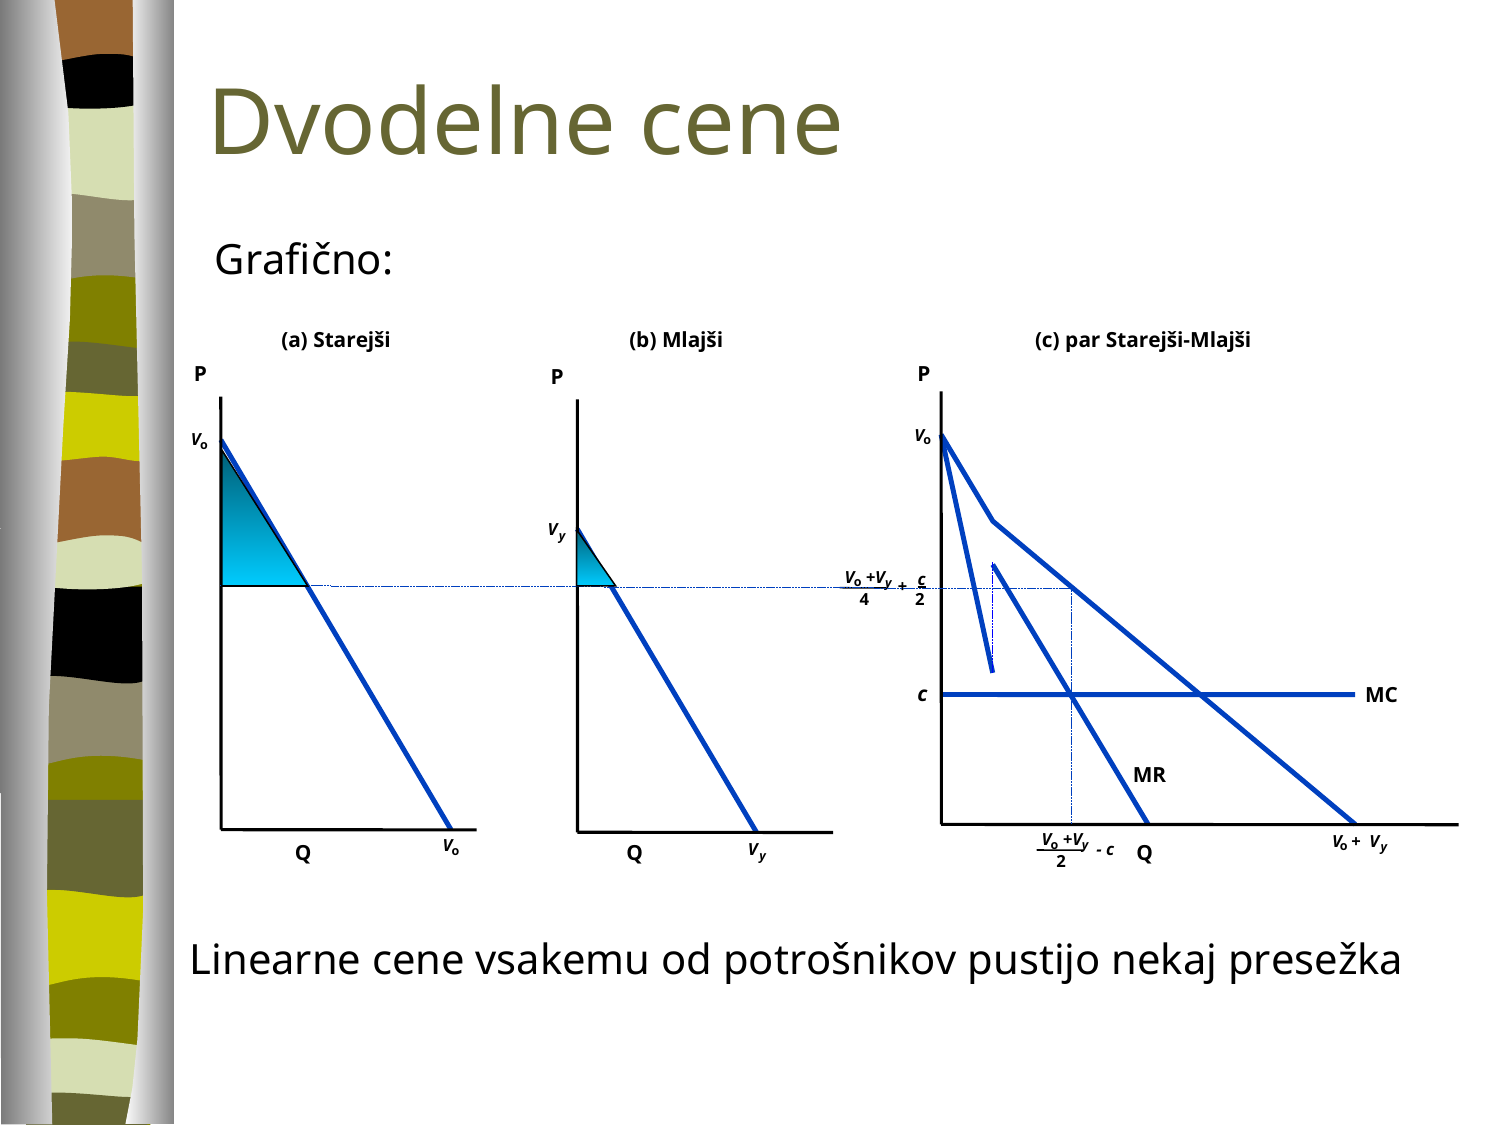

# Dvodelne cene
Grafično:
(a) Starejši
(b) Mlajši
(c) par Starejši-Mlajši
P
P
P
V
V
o
o
V
y
d
V
+V
c
o
y
+
4
2
c
MC
MR
V
+V
V
+
V
V
o
y
o
V
- c
y
Q
Q
Q
o
y
2
Linearne cene vsakemu od potrošnikov pustijo nekaj presežka